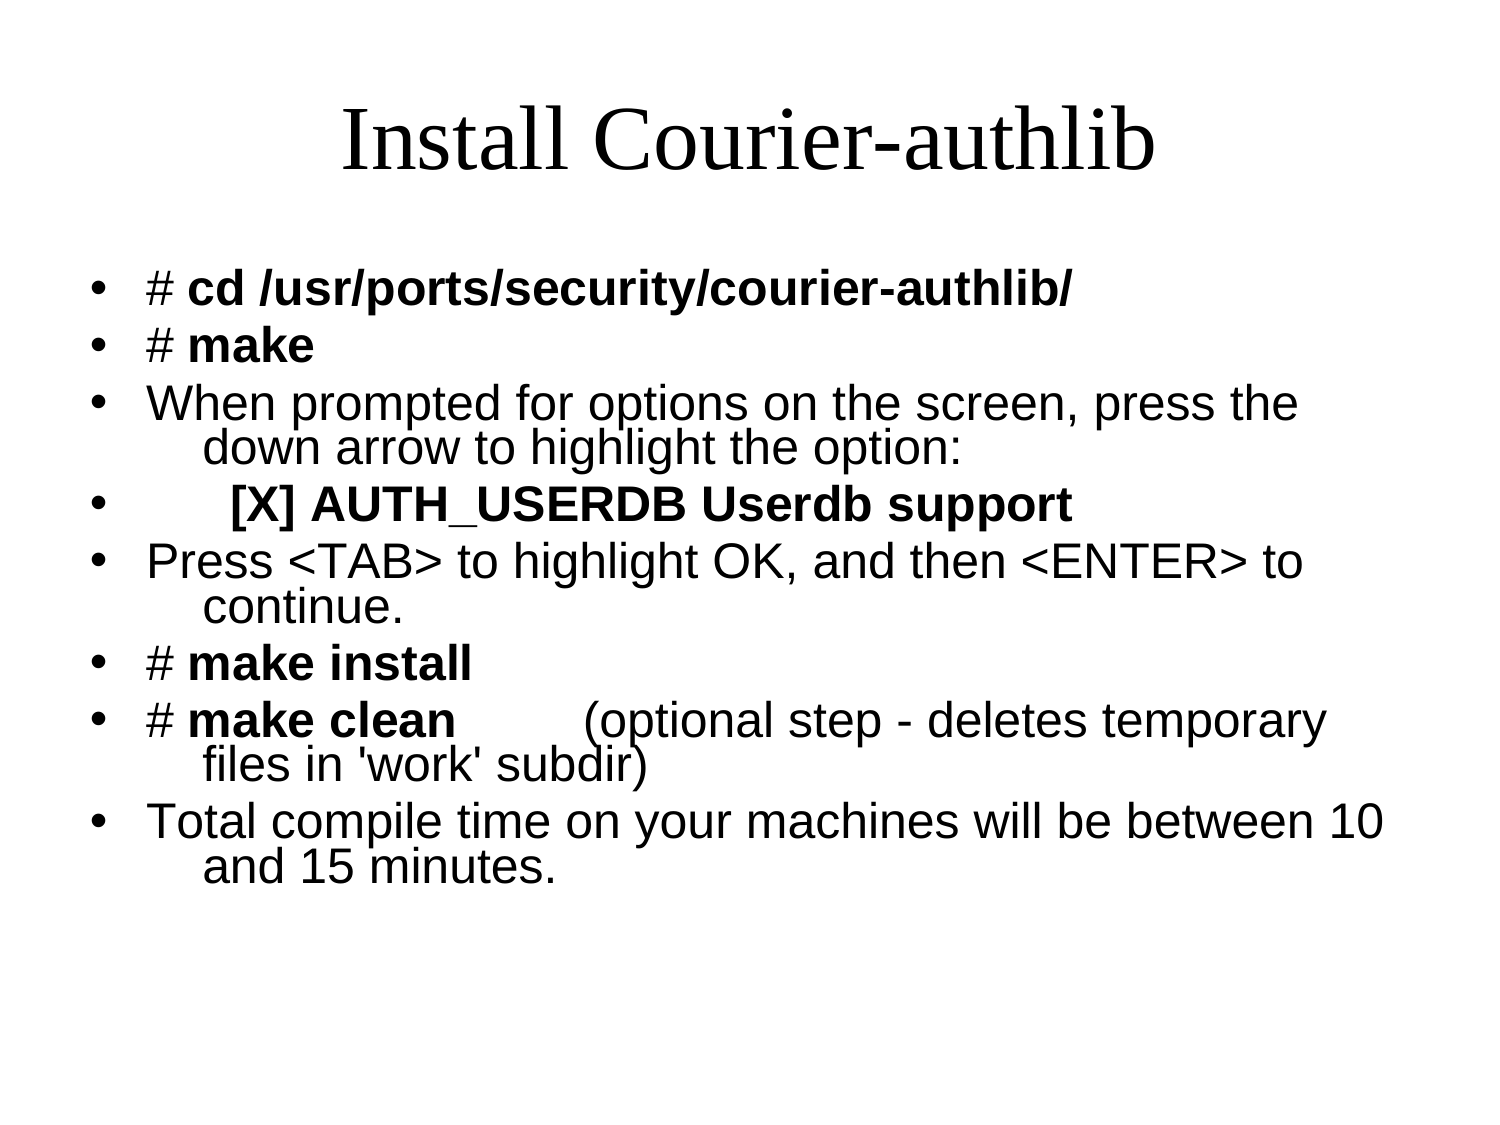

# Install Courier-authlib
# cd /usr/ports/security/courier-authlib/
# make
When prompted for options on the screen, press the down arrow to highlight the option:
 [X] AUTH_USERDB Userdb support
Press <TAB> to highlight OK, and then <ENTER> to continue.
# make install
# make clean (optional step - deletes temporary files in 'work' subdir)
Total compile time on your machines will be between 10 and 15 minutes.